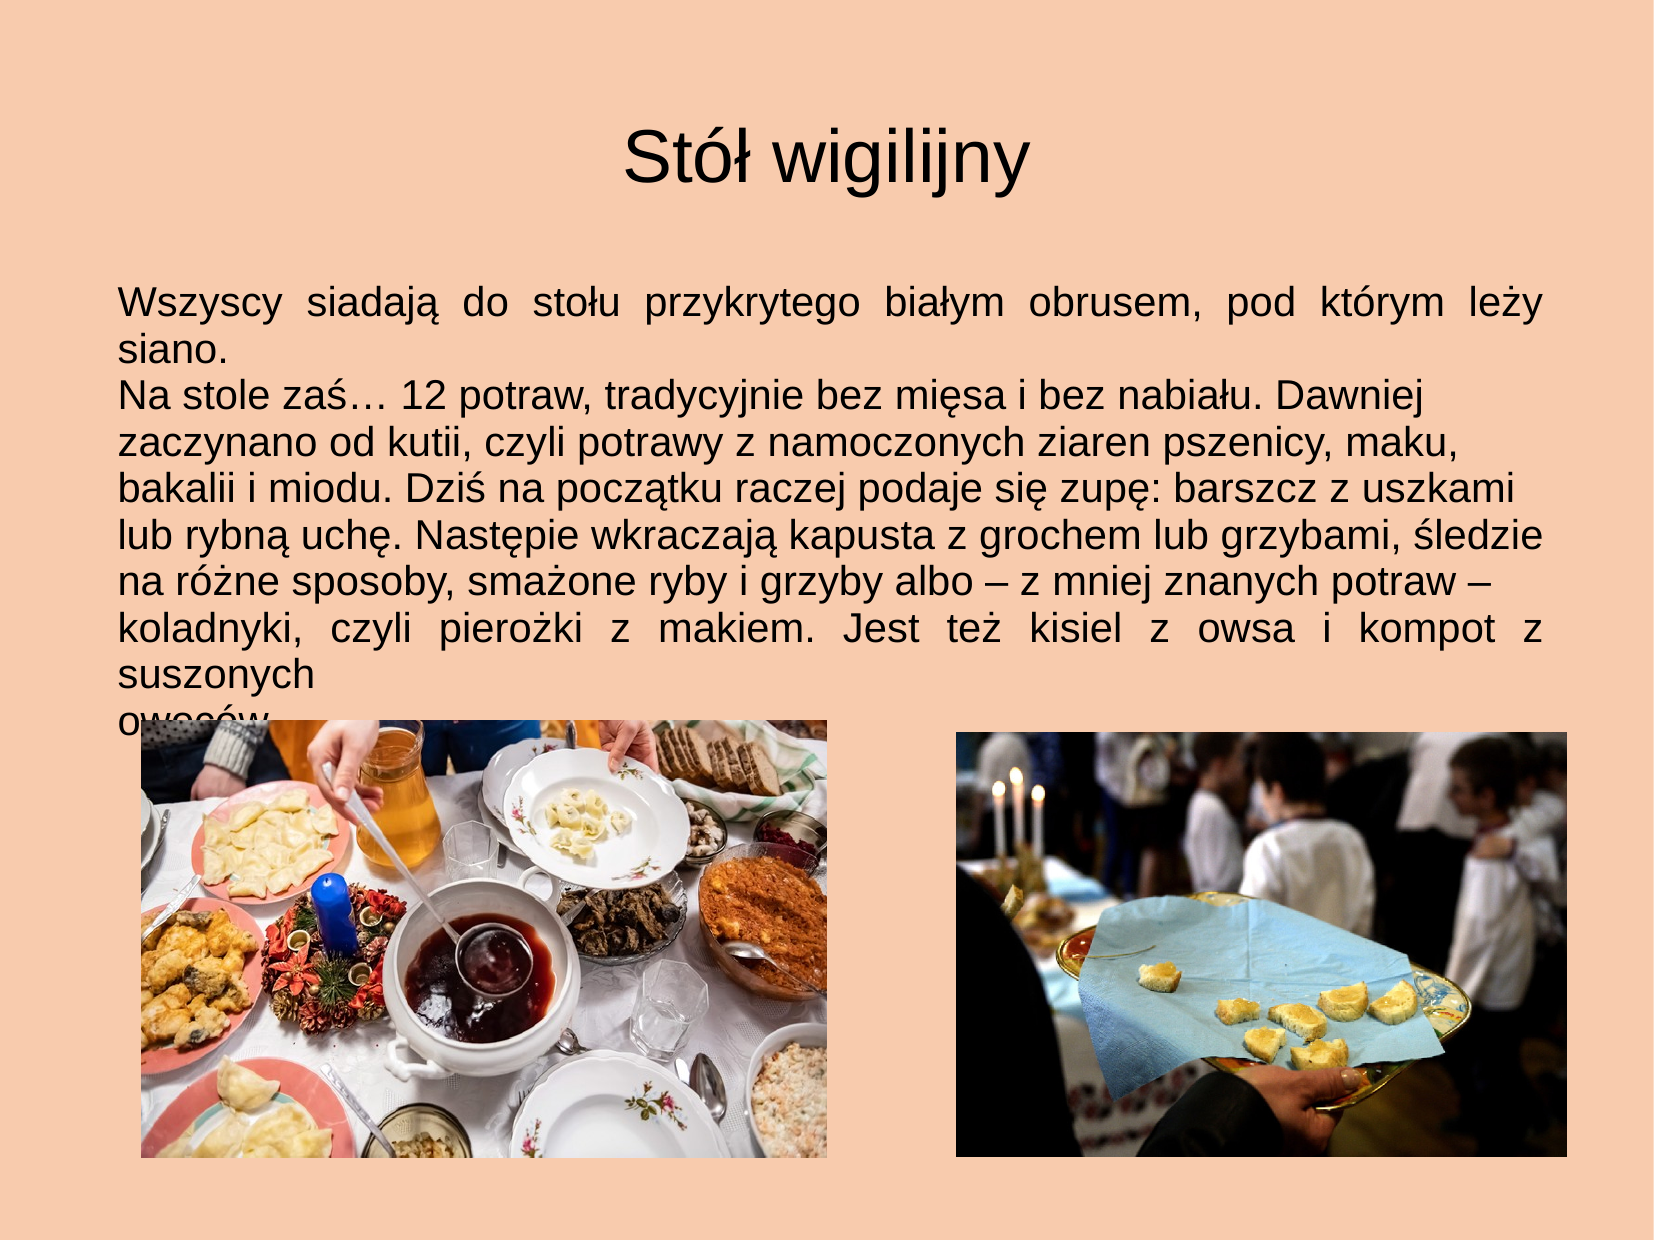

# Stół wigilijny
Wszyscy siadają do stołu przykrytego białym obrusem, pod którym leży siano.
Na stole zaś… 12 potraw, tradycyjnie bez mięsa i bez nabiału. Dawniej
zaczynano od kutii, czyli potrawy z namoczonych ziaren pszenicy, maku,
bakalii i miodu. Dziś na początku raczej podaje się zupę: barszcz z uszkami
lub rybną uchę. Następie wkraczają kapusta z grochem lub grzybami, śledzie
na różne sposoby, smażone ryby i grzyby albo – z mniej znanych potraw –
koladnyki, czyli pierożki z makiem. Jest też kisiel z owsa i kompot z suszonych
owoców.